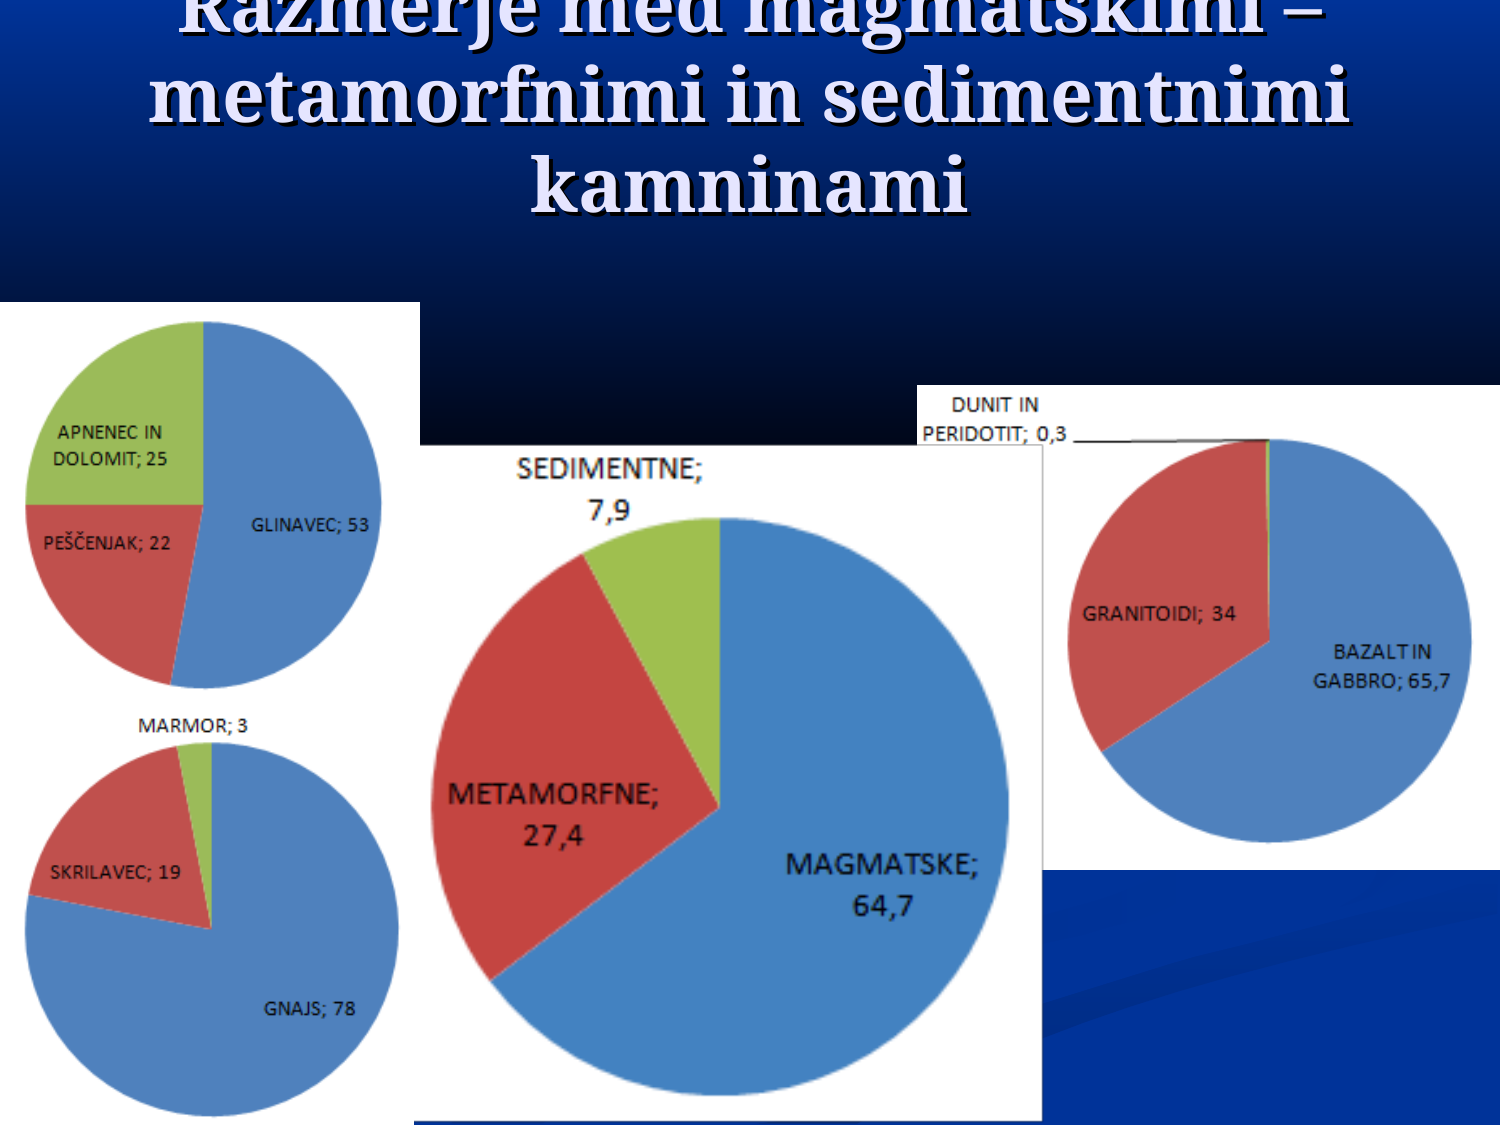

# Razmerje med magmatskimi – metamorfnimi in sedimentnimi kamninami